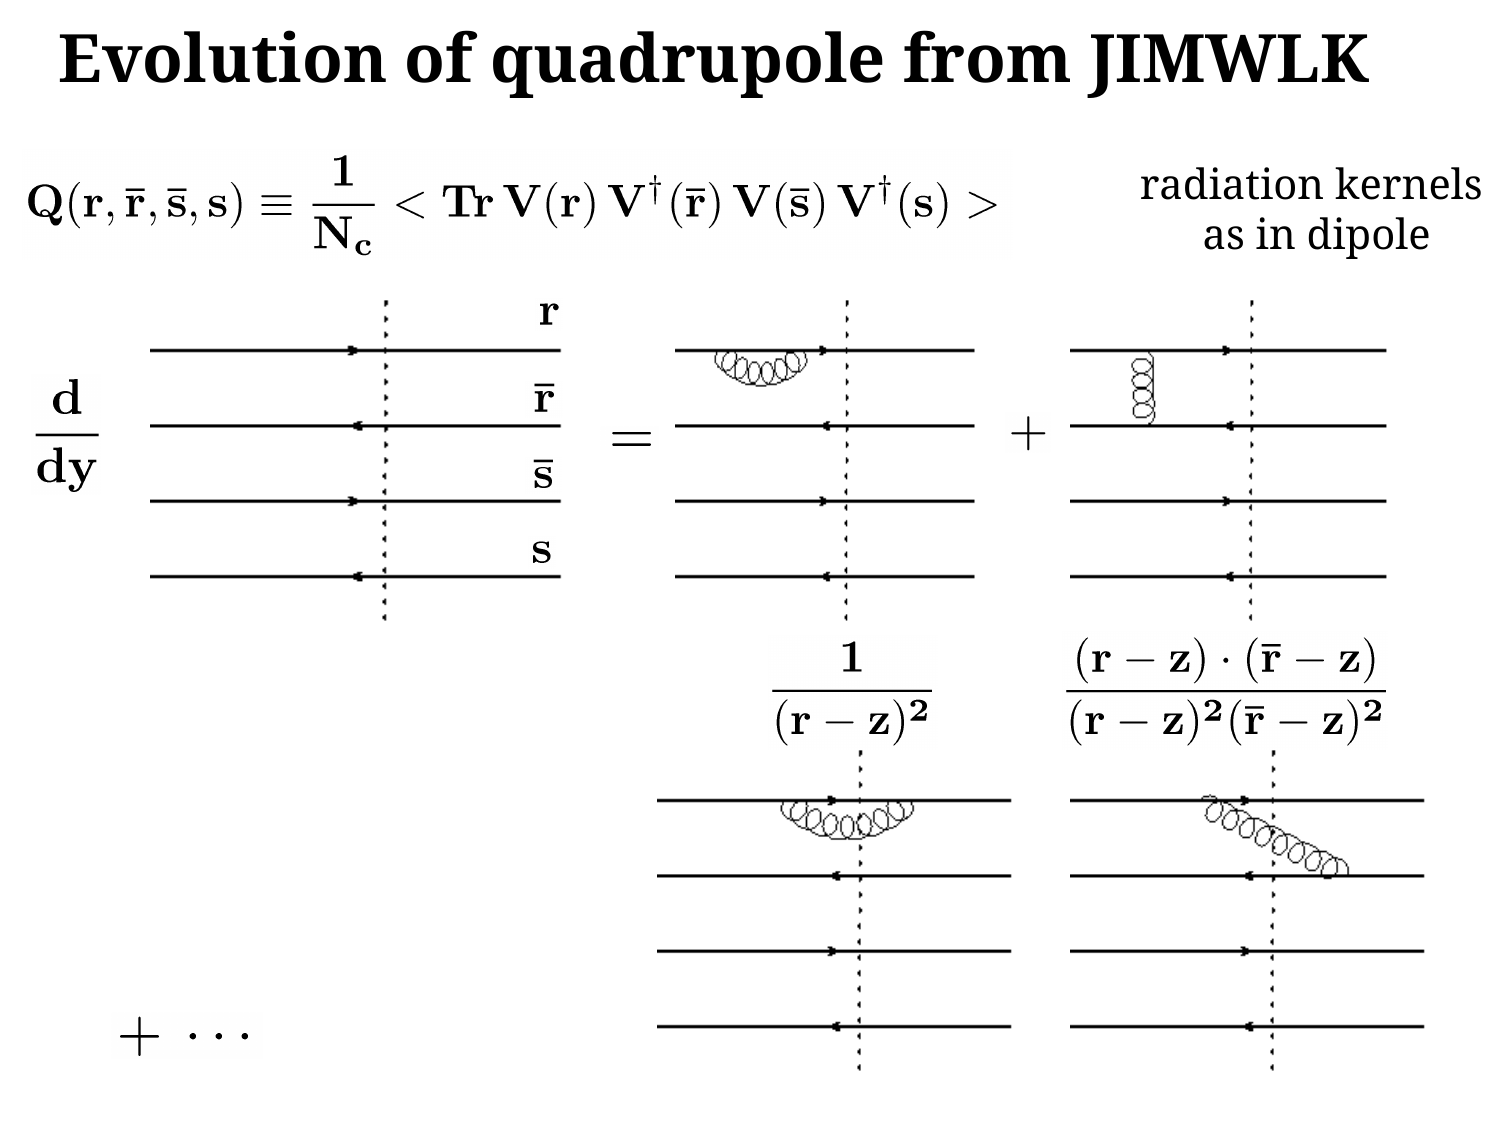

Evolution of quadrupole from JIMWLK
radiation kernels
as in dipole